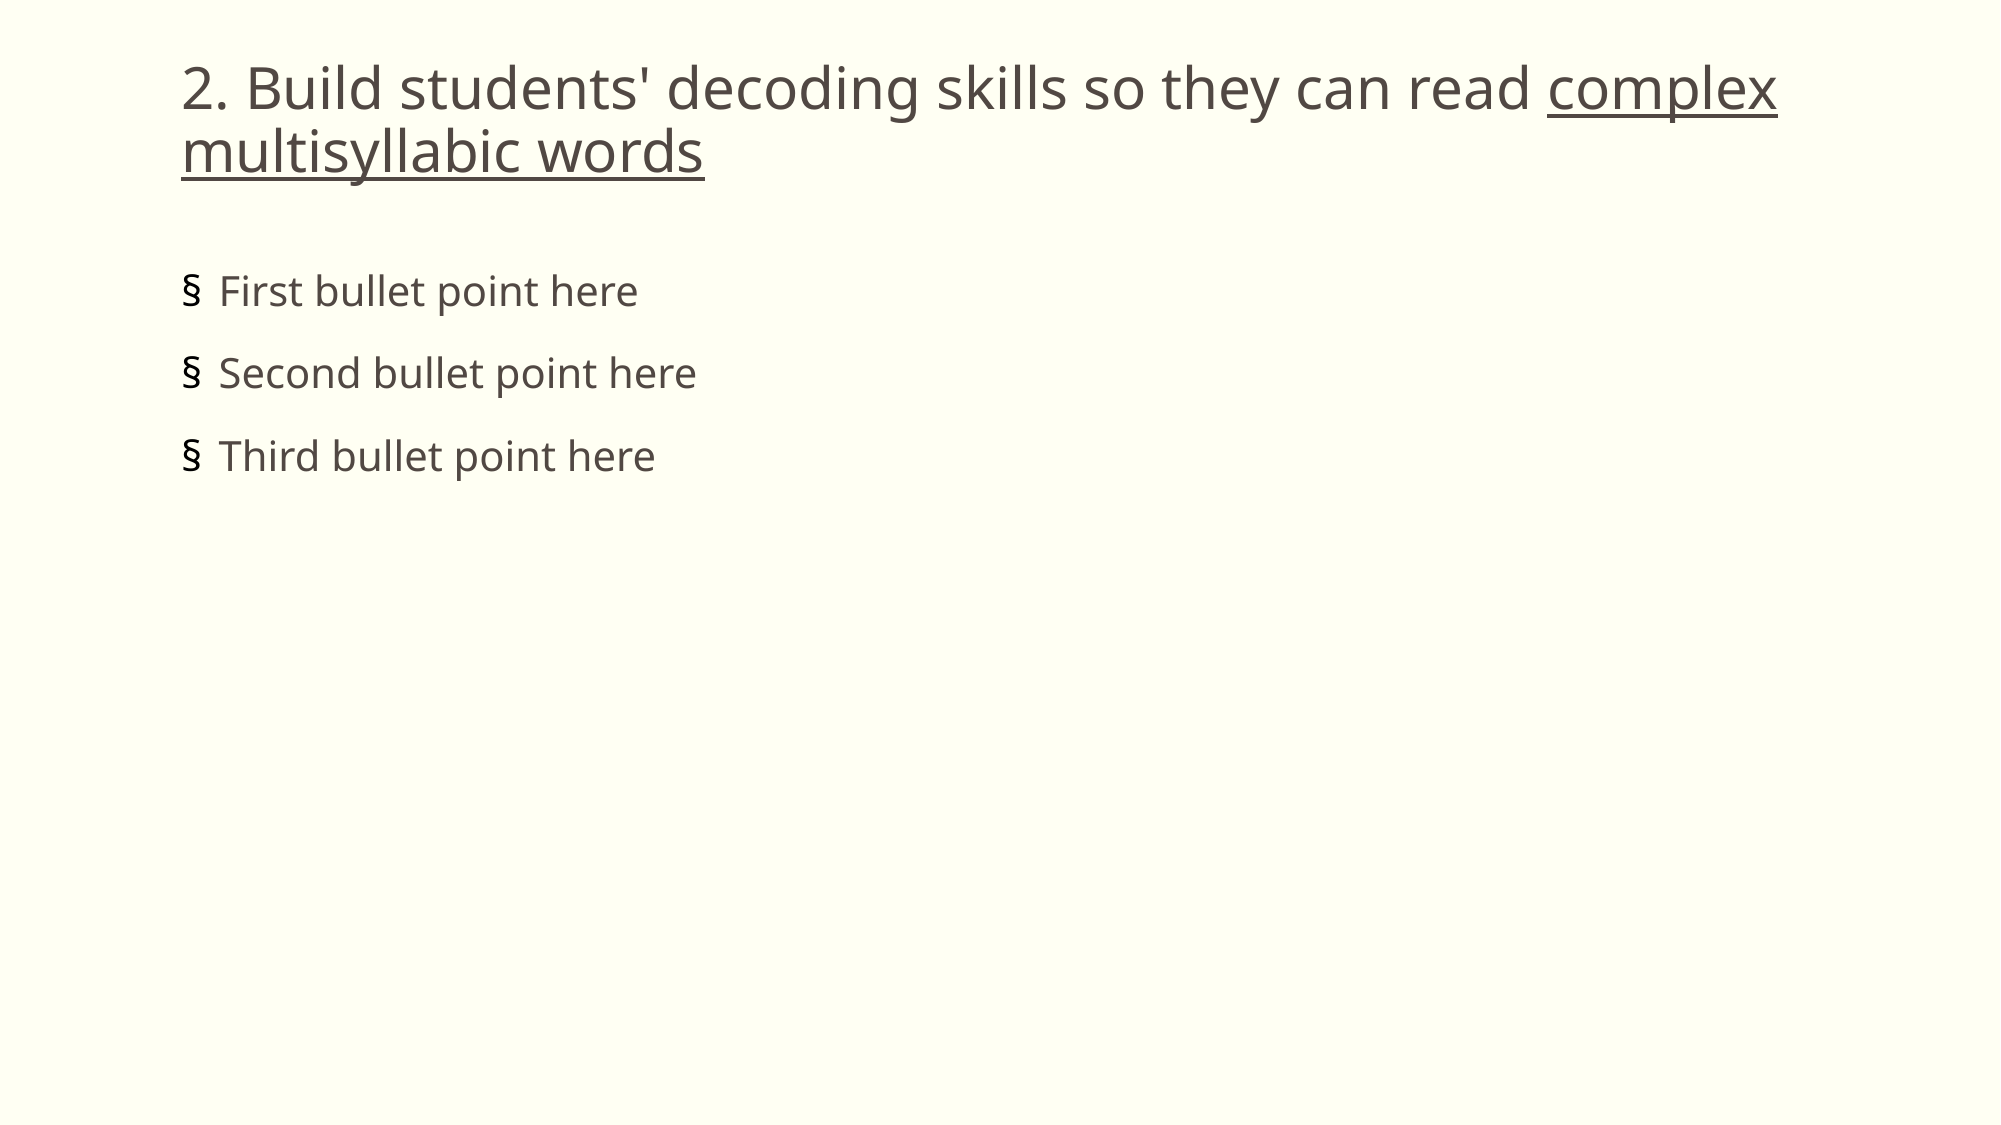

# 2. Build students' decoding skills so they can read complex multisyllabic words
First bullet point here
Second bullet point here
Third bullet point here